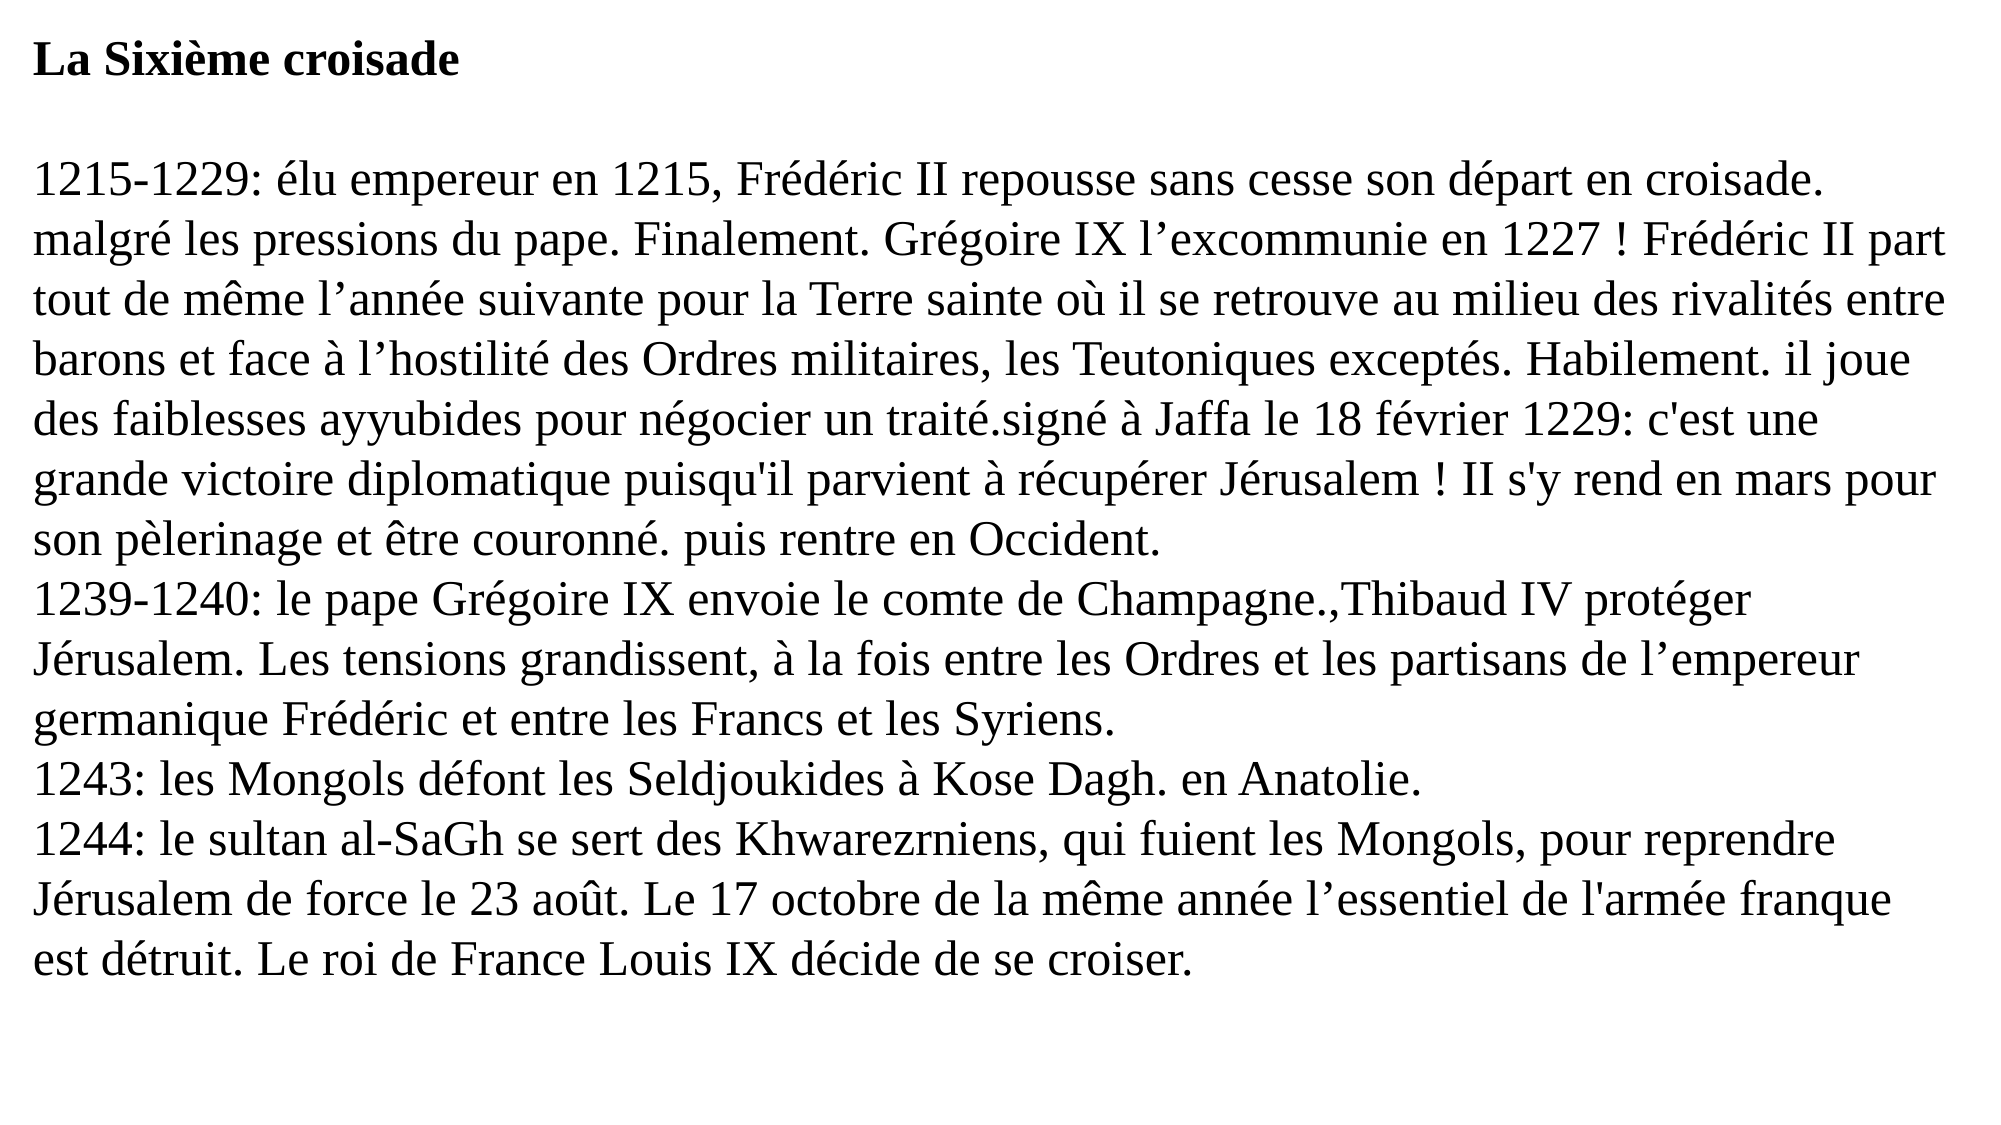

La Sixième croisade
1215-1229: élu empereur en 1215, Frédéric II repousse sans cesse son départ en croisade. malgré les pressions du pape. Finalement. Grégoire IX l’excommunie en 1227 ! Frédéric II part tout de même l’année suivante pour la Terre sainte où il se retrouve au milieu des rivalités entre barons et face à l’hostilité des Ordres militaires, les Teutoniques exceptés. Habilement. il joue des faiblesses ayyubides pour négocier un traité.signé à Jaffa le 18 février 1229: c'est une grande victoire diplomatique puisqu'il parvient à récupérer Jérusalem ! II s'y rend en mars pour son pèlerinage et être couronné. puis rentre en Occident.
1239-1240: le pape Grégoire IX envoie le comte de Champagne.,Thibaud IV protéger Jérusalem. Les tensions grandissent, à la fois entre les Ordres et les partisans de l’empereur germanique Frédéric et entre les Francs et les Syriens.
1243: les Mongols défont les Seldjoukides à Kose Dagh. en Anatolie.
1244: le sultan al-SaGh se sert des Khwarezrniens, qui fuient les Mongols, pour reprendre Jérusalem de force le 23 août. Le 17 octobre de la même année l’essentiel de l'armée franque est détruit. Le roi de France Louis IX décide de se croiser.